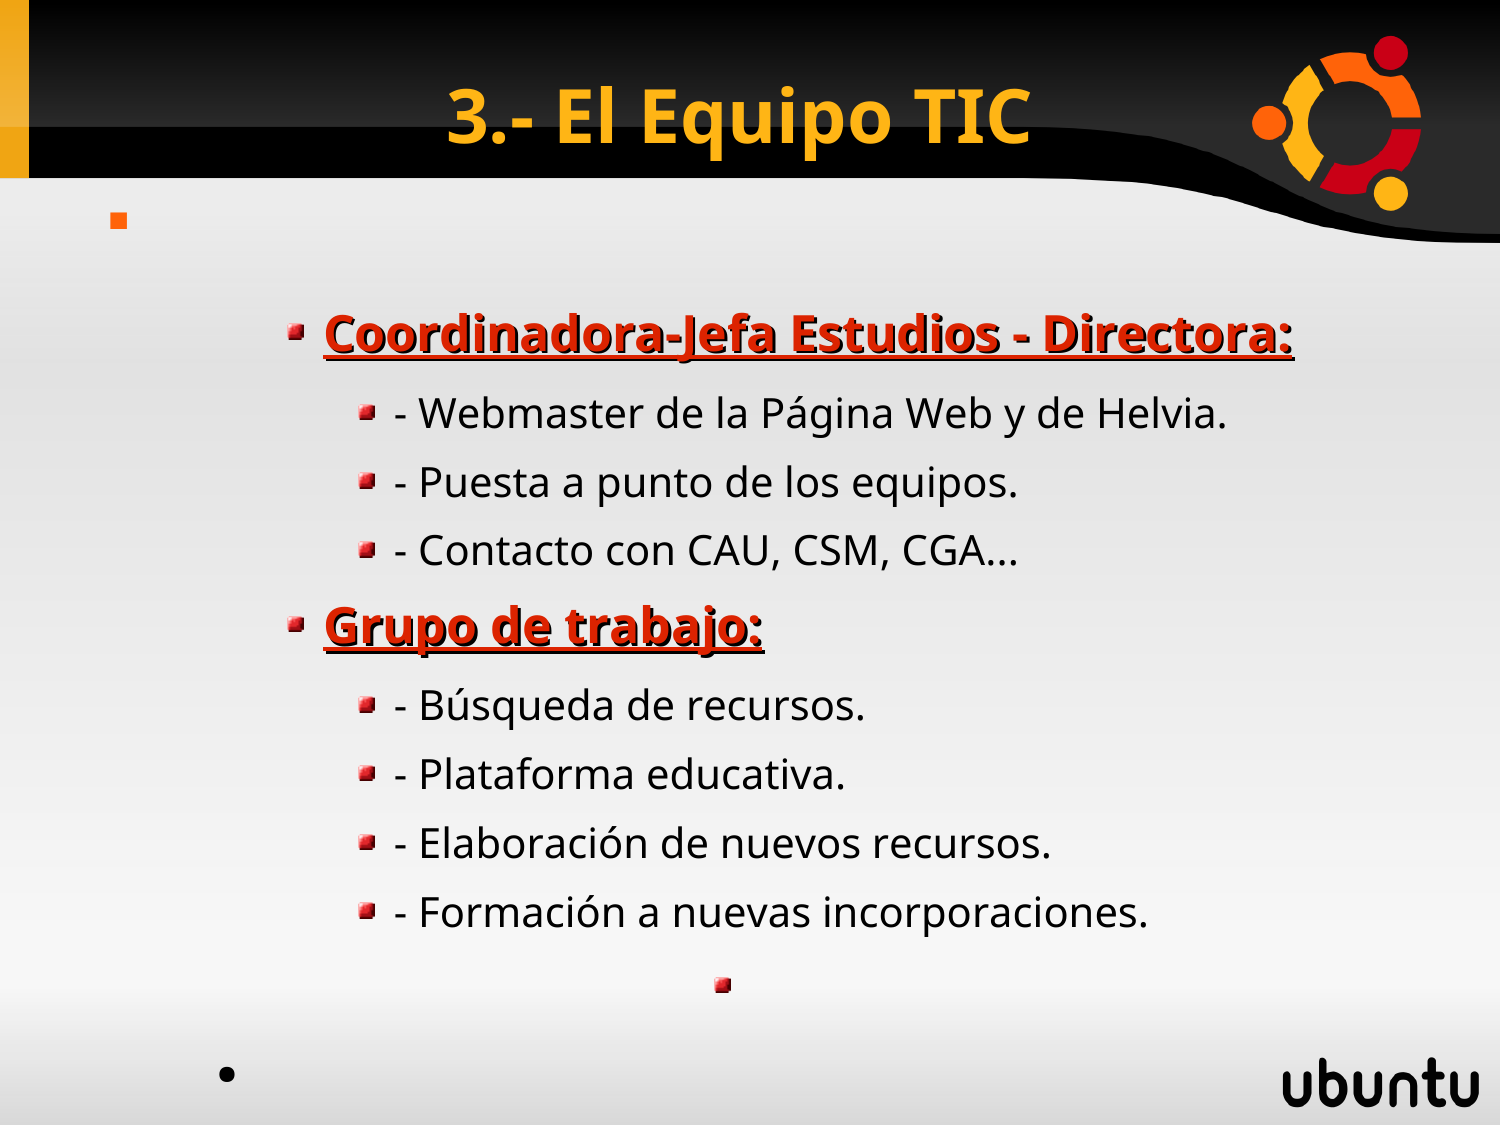

# 3.- El Equipo TIC
Coordinadora-Jefa Estudios - Directora:
- Webmaster de la Página Web y de Helvia.
- Puesta a punto de los equipos.
- Contacto con CAU, CSM, CGA...
Grupo de trabajo:
- Búsqueda de recursos.
- Plataforma educativa.
- Elaboración de nuevos recursos.
- Formación a nuevas incorporaciones.